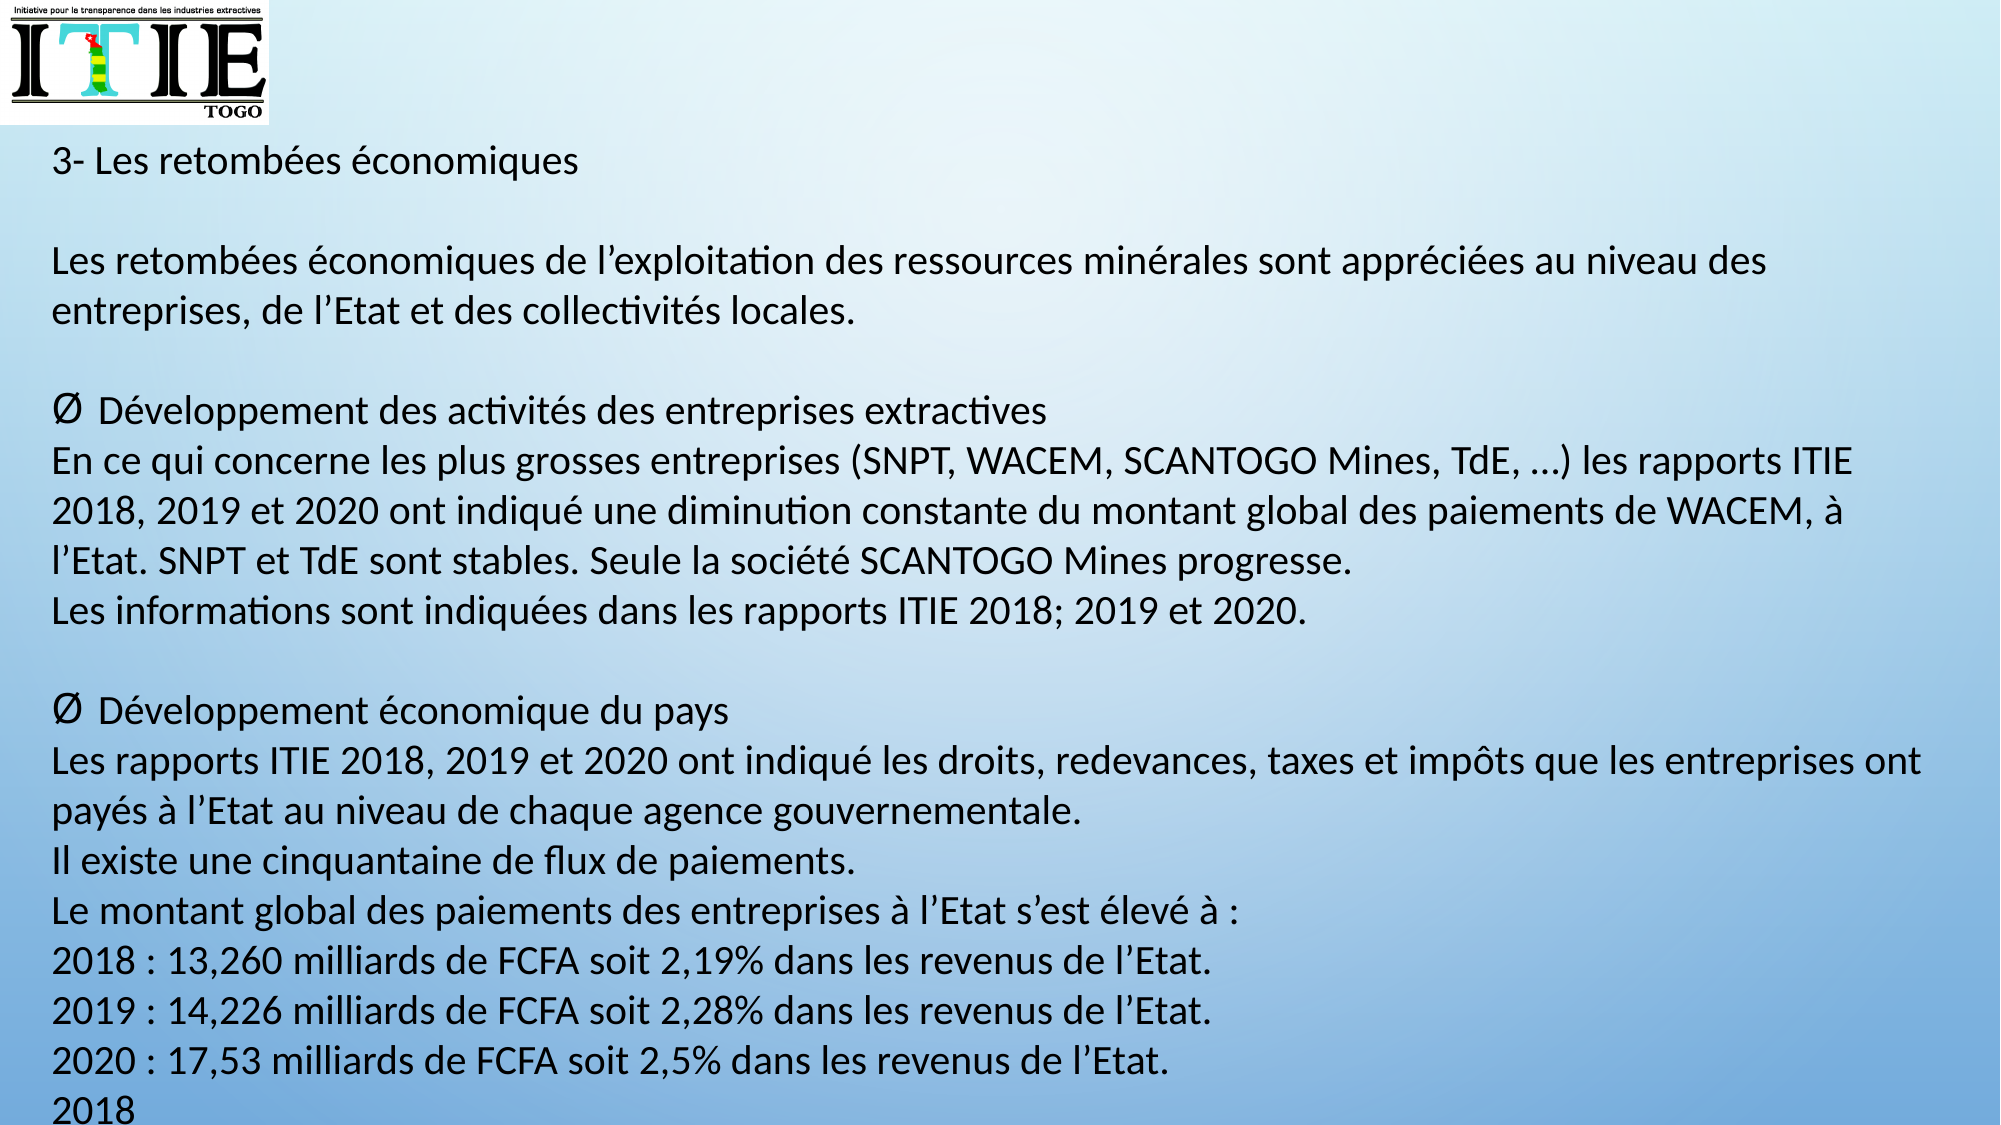

3- Les retombées économiques
Les retombées économiques de l’exploitation des ressources minérales sont appréciées au niveau des entreprises, de l’Etat et des collectivités locales.
Développement des activités des entreprises extractives
En ce qui concerne les plus grosses entreprises (SNPT, WACEM, SCANTOGO Mines, TdE, …) les rapports ITIE 2018, 2019 et 2020 ont indiqué une diminution constante du montant global des paiements de WACEM, à l’Etat. SNPT et TdE sont stables. Seule la société SCANTOGO Mines progresse.
Les informations sont indiquées dans les rapports ITIE 2018; 2019 et 2020.
Développement économique du pays
Les rapports ITIE 2018, 2019 et 2020 ont indiqué les droits, redevances, taxes et impôts que les entreprises ont payés à l’Etat au niveau de chaque agence gouvernementale.
Il existe une cinquantaine de flux de paiements.
Le montant global des paiements des entreprises à l’Etat s’est élevé à :
2018 : 13,260 milliards de FCFA soit 2,19% dans les revenus de l’Etat.
2019 : 14,226 milliards de FCFA soit 2,28% dans les revenus de l’Etat.
2020 : 17,53 milliards de FCFA soit 2,5% dans les revenus de l’Etat.